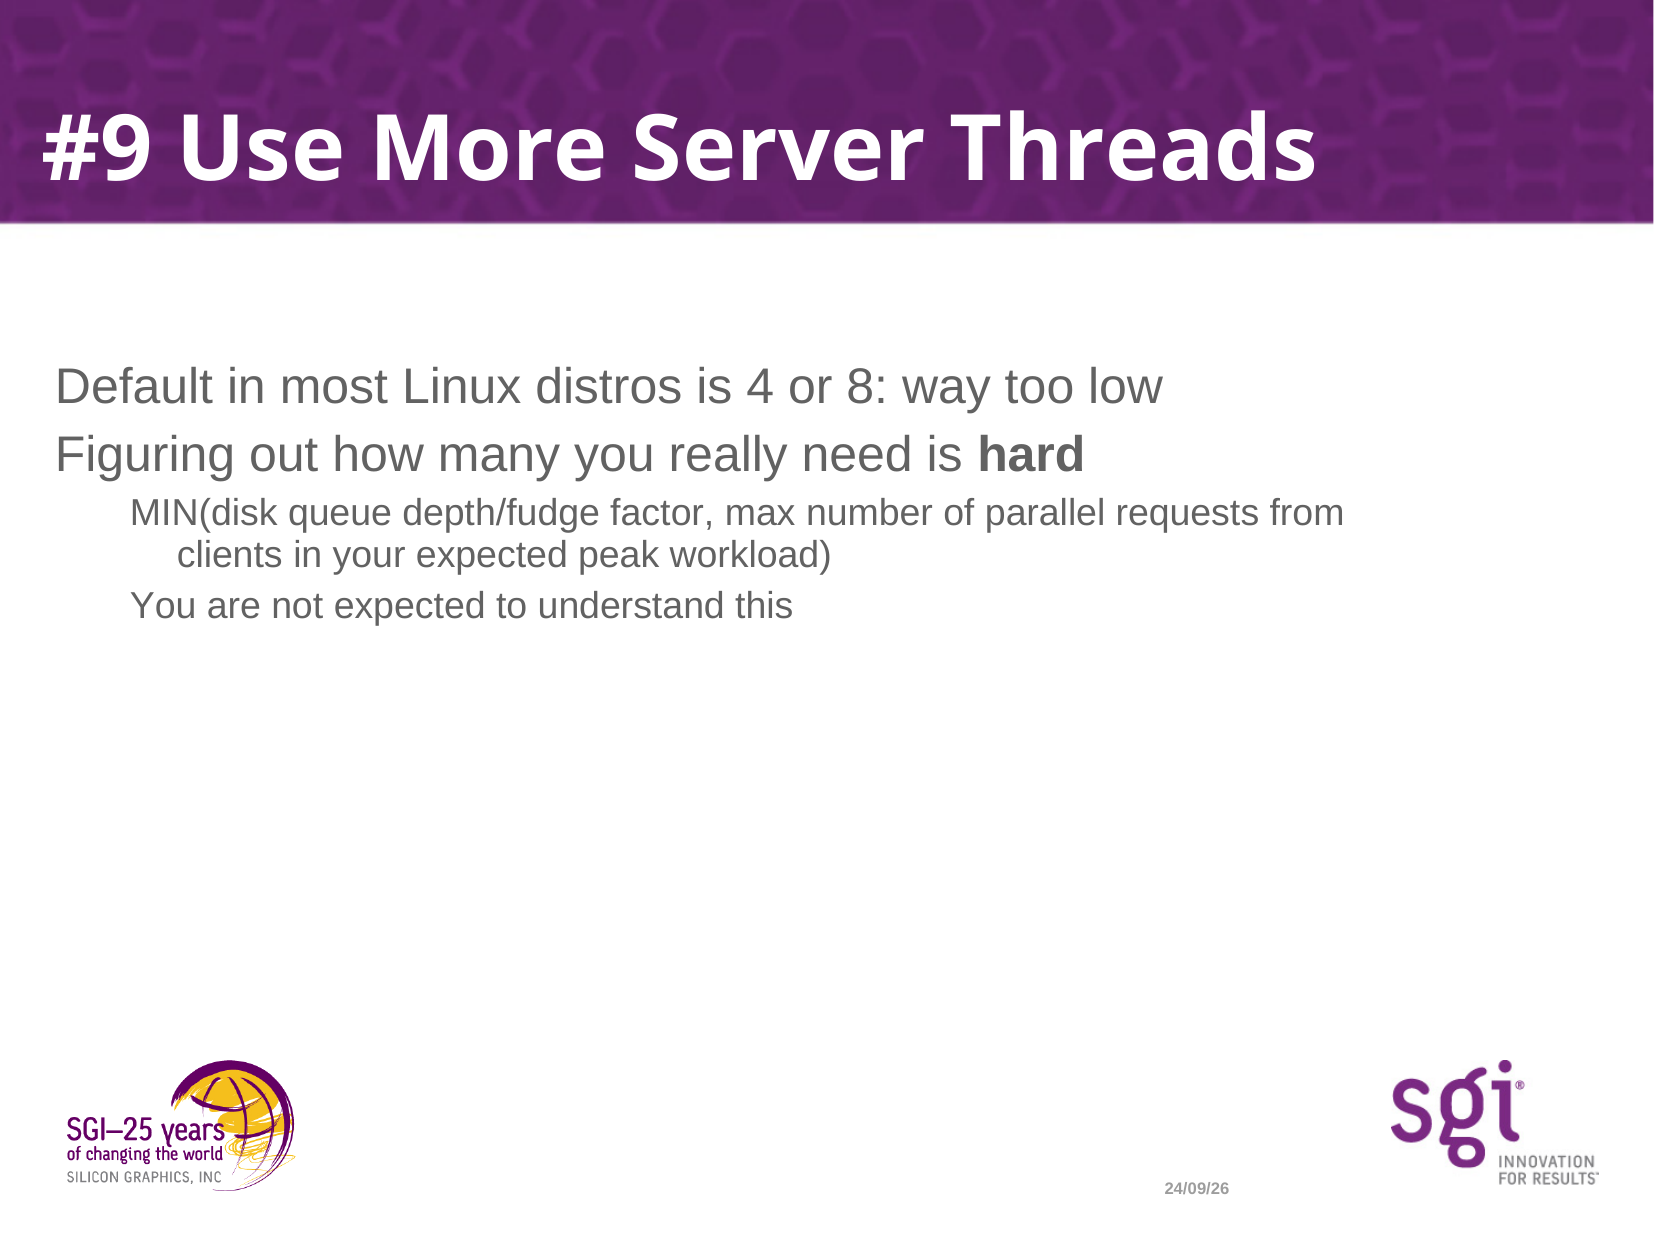

# #9 Use More Server Threads
Default in most Linux distros is 4 or 8: way too low
Figuring out how many you really need is hard
MIN(disk queue depth/fudge factor, max number of parallel requests from clients in your expected peak workload)
You are not expected to understand this